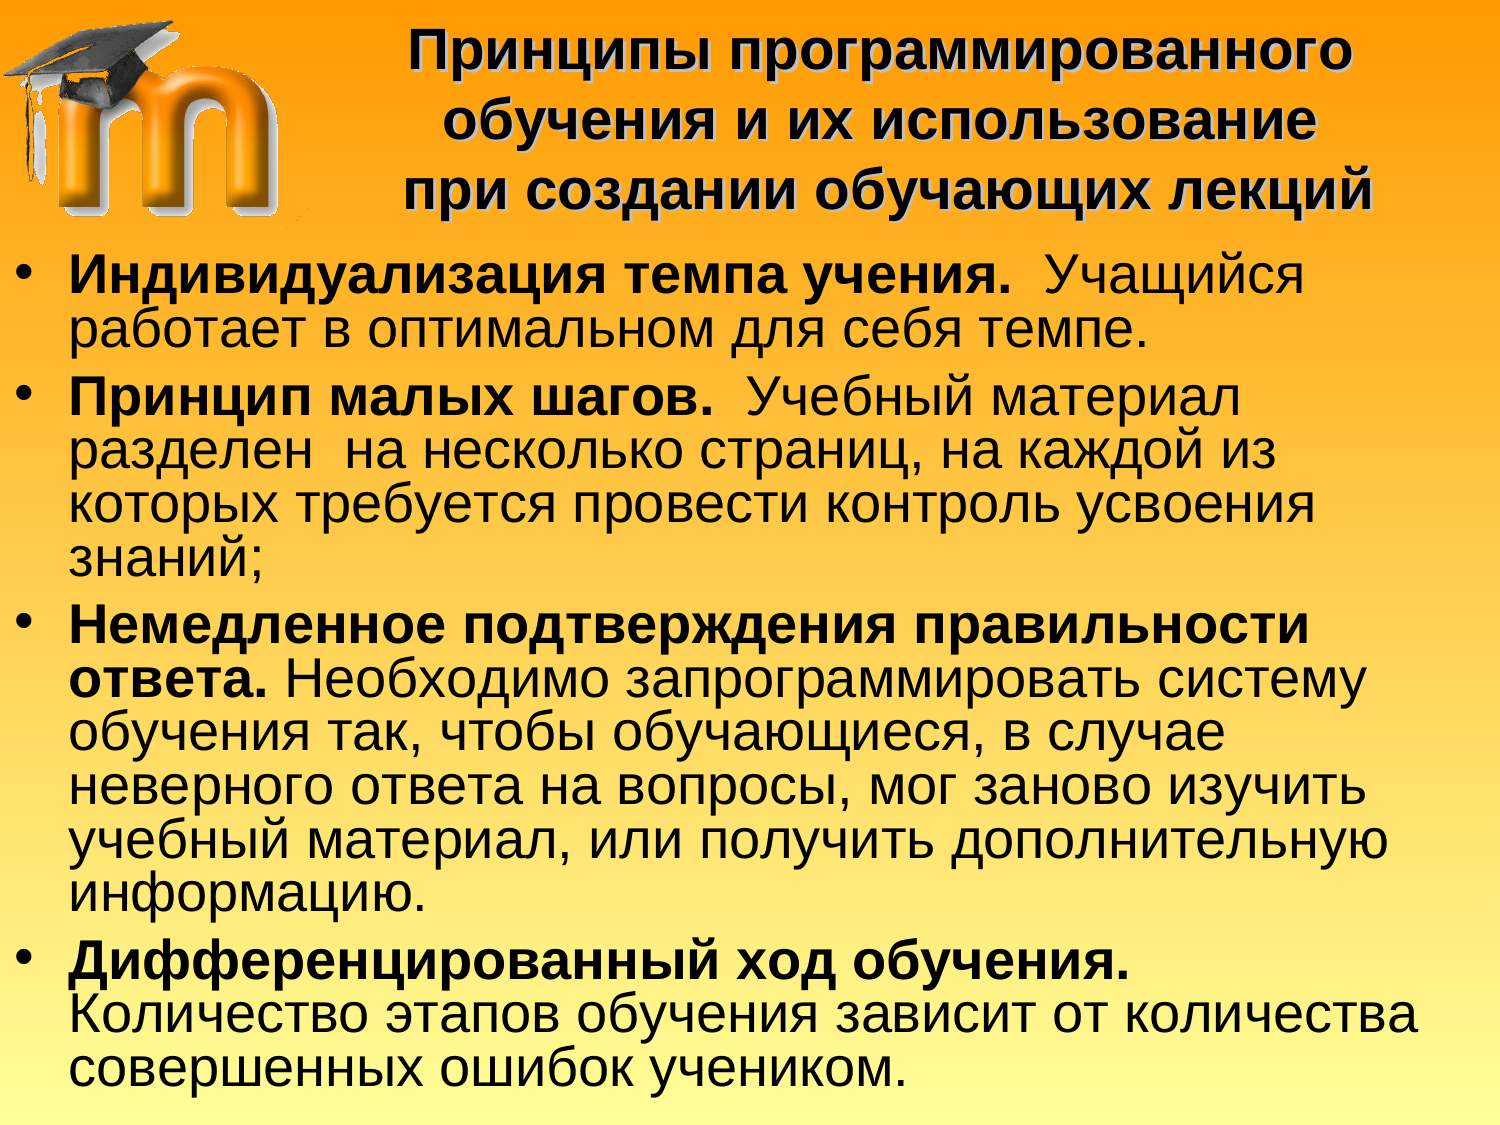

# Принципы программированного обучения и их использование при создании обучающих лекций
Индивидуализация темпа учения. Учащийся работает в оптимальном для себя темпе.
Принцип малых шагов. Учебный материал разделен на несколько страниц, на каждой из которых требуется провести контроль усвоения знаний;
Немедленное подтверждения правильности ответа. Необходимо запрограммировать систему обучения так, чтобы обучающиеся, в случае неверного ответа на вопросы, мог заново изучить учебный материал, или получить дополнительную информацию.
Дифференцированный ход обучения.
Количество этапов обучения зависит от количества совершенных ошибок учеником.